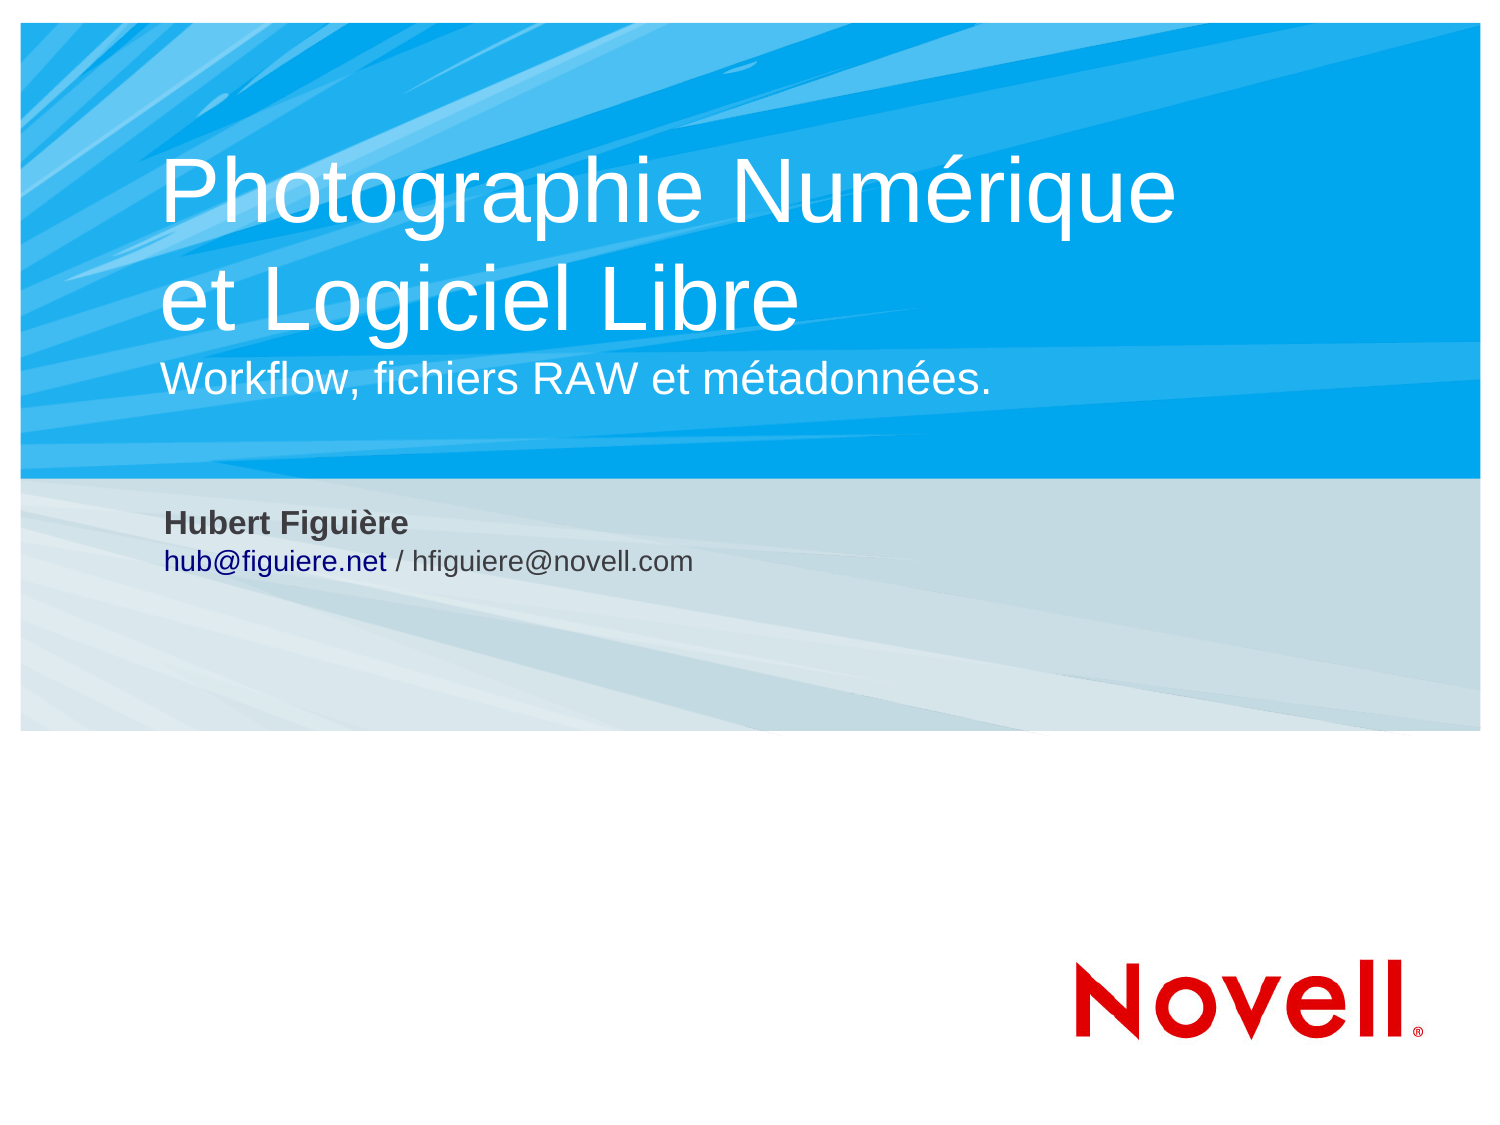

# Photographie Numérique et Logiciel Libre Workflow, fichiers RAW et métadonnées.
Hubert Figuière
hub@figuiere.net / hfiguiere@novell.com